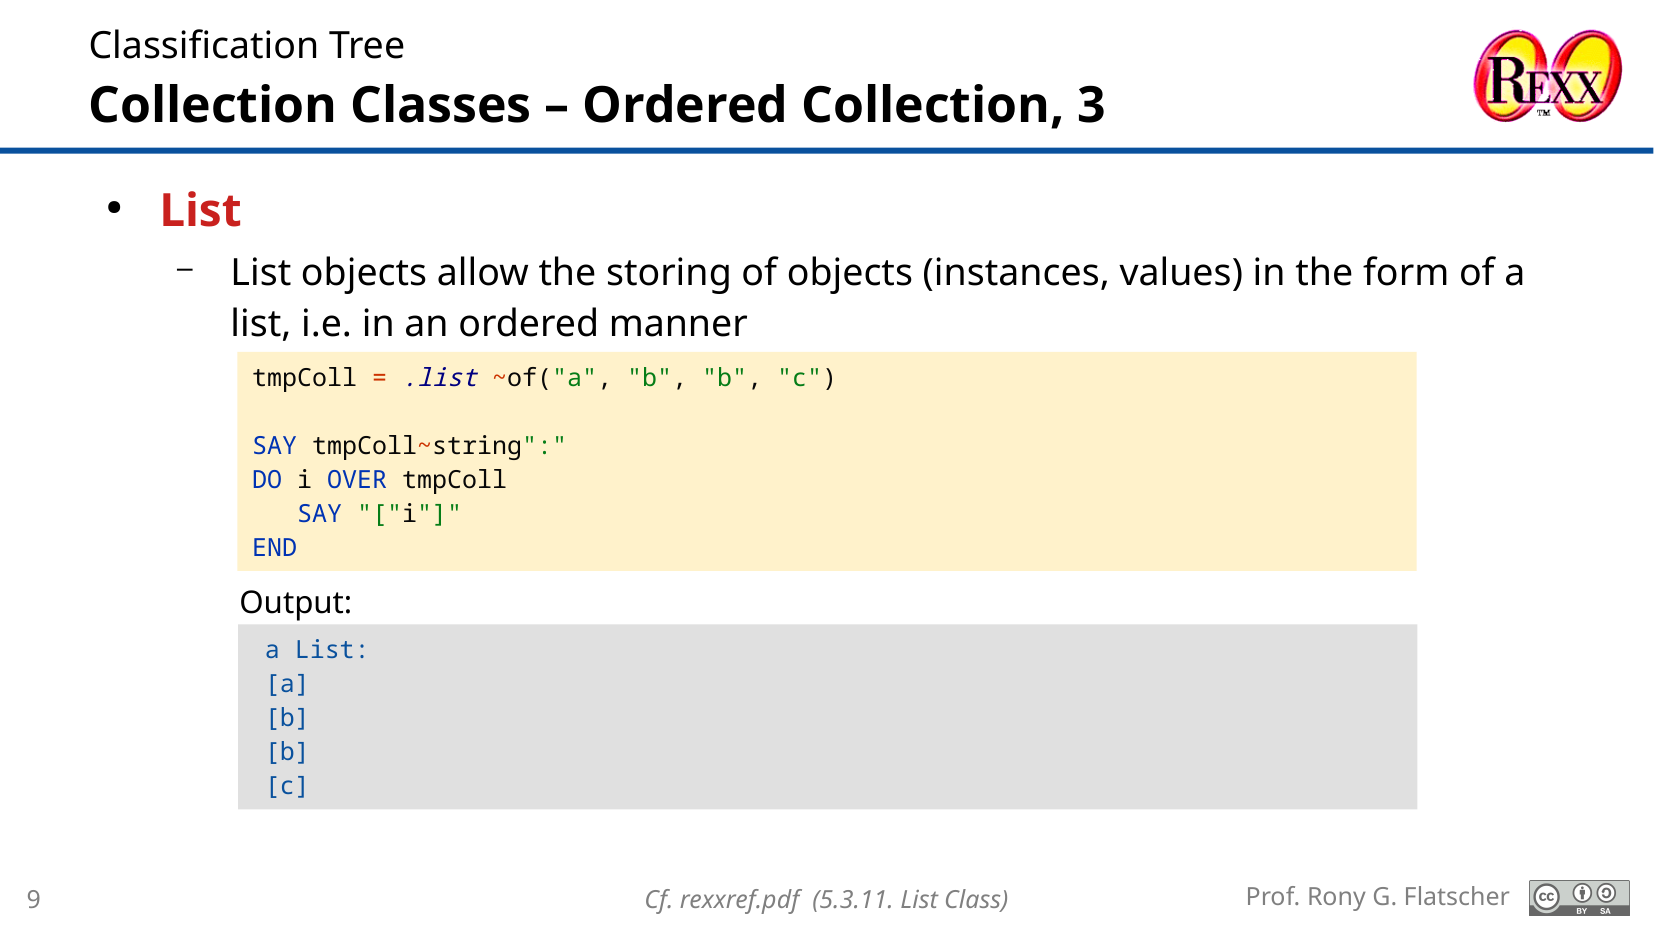

Classification Tree
Collection Classes – Ordered Collection, 3
# List
List objects allow the storing of objects (instances, values) in the form of a list, i.e. in an ordered manner
tmpColl = .list ~of("a", "b", "b", "c")
SAY tmpColl~string":"
DO i OVER tmpColl
 SAY "["i"]"
END
Output:
a List:
[a]
[b]
[b]
[c]
Cf. rexxref.pdf (5.3.11. List Class)